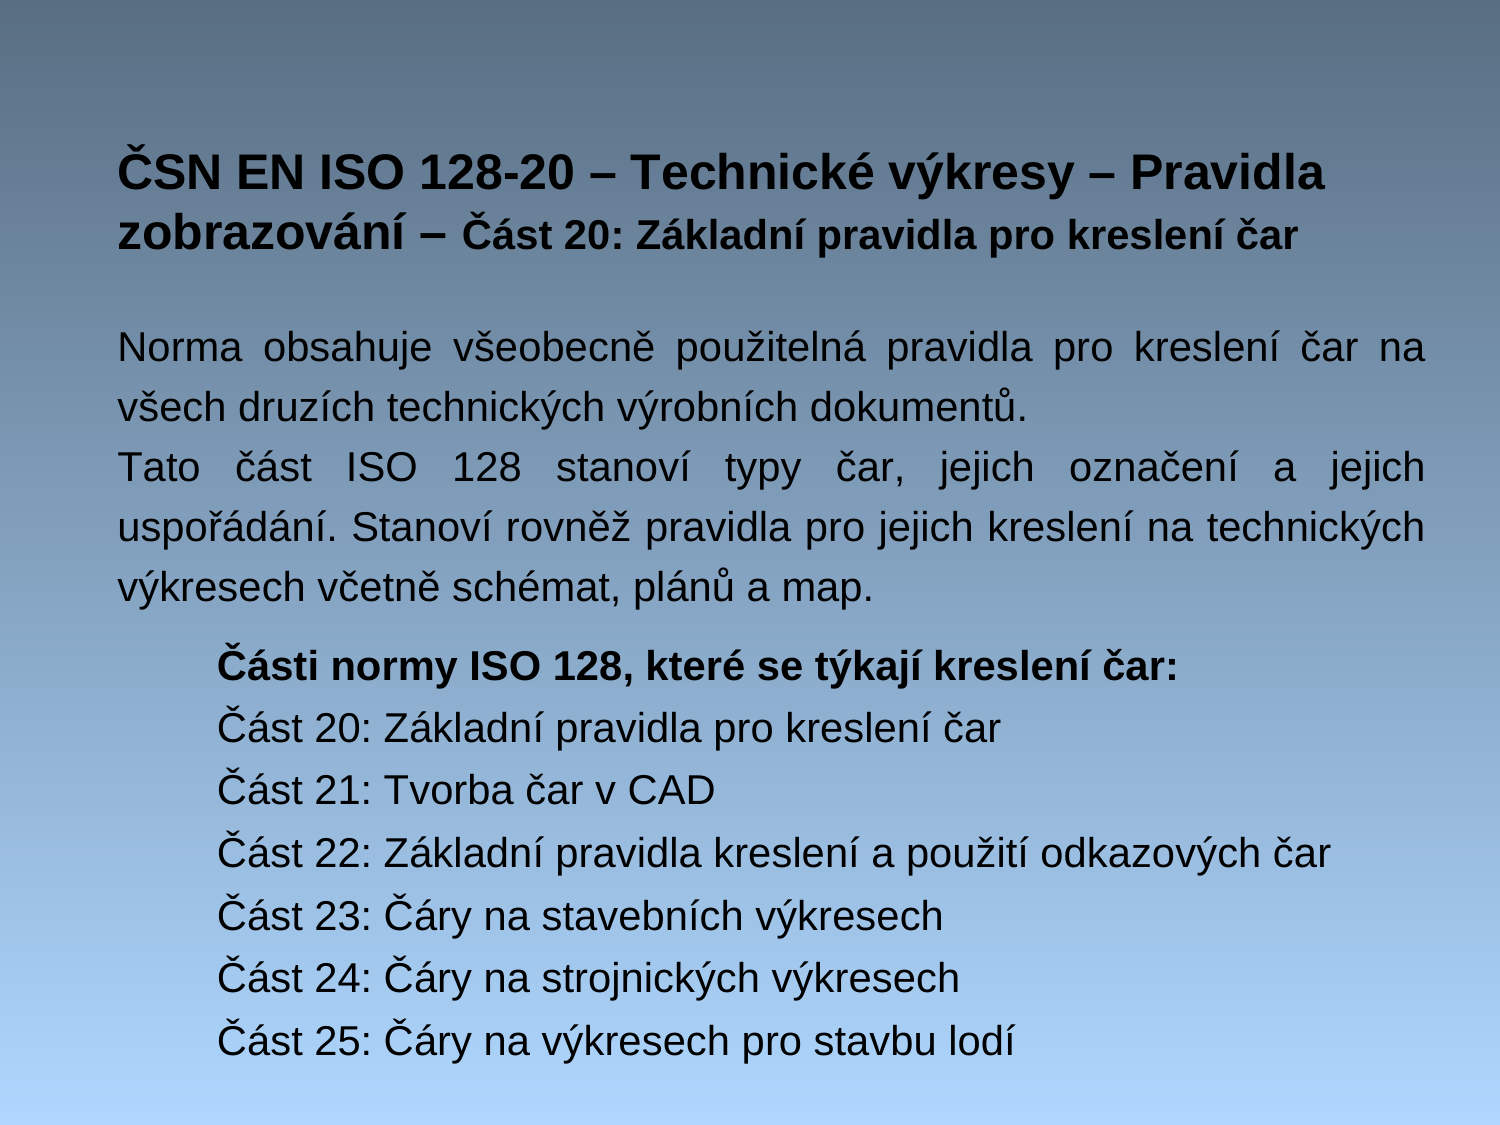

ČSN EN ISO 128-20 – Technické výkresy – Pravidla zobrazování – Část 20: Základní pravidla pro kreslení čar
Norma obsahuje všeobecně použitelná pravidla pro kreslení čar na všech druzích technických výrobních dokumentů.
Tato část ISO 128 stanoví typy čar, jejich označení a jejich uspořádání. Stanoví rovněž pravidla pro jejich kreslení na technických výkresech včetně schémat, plánů a map.
Části normy ISO 128, které se týkají kreslení čar:
Část 20: Základní pravidla pro kreslení čar
Část 21: Tvorba čar v CAD
Část 22: Základní pravidla kreslení a použití odkazových čar
Část 23: Čáry na stavebních výkresech
Část 24: Čáry na strojnických výkresech
Část 25: Čáry na výkresech pro stavbu lodí